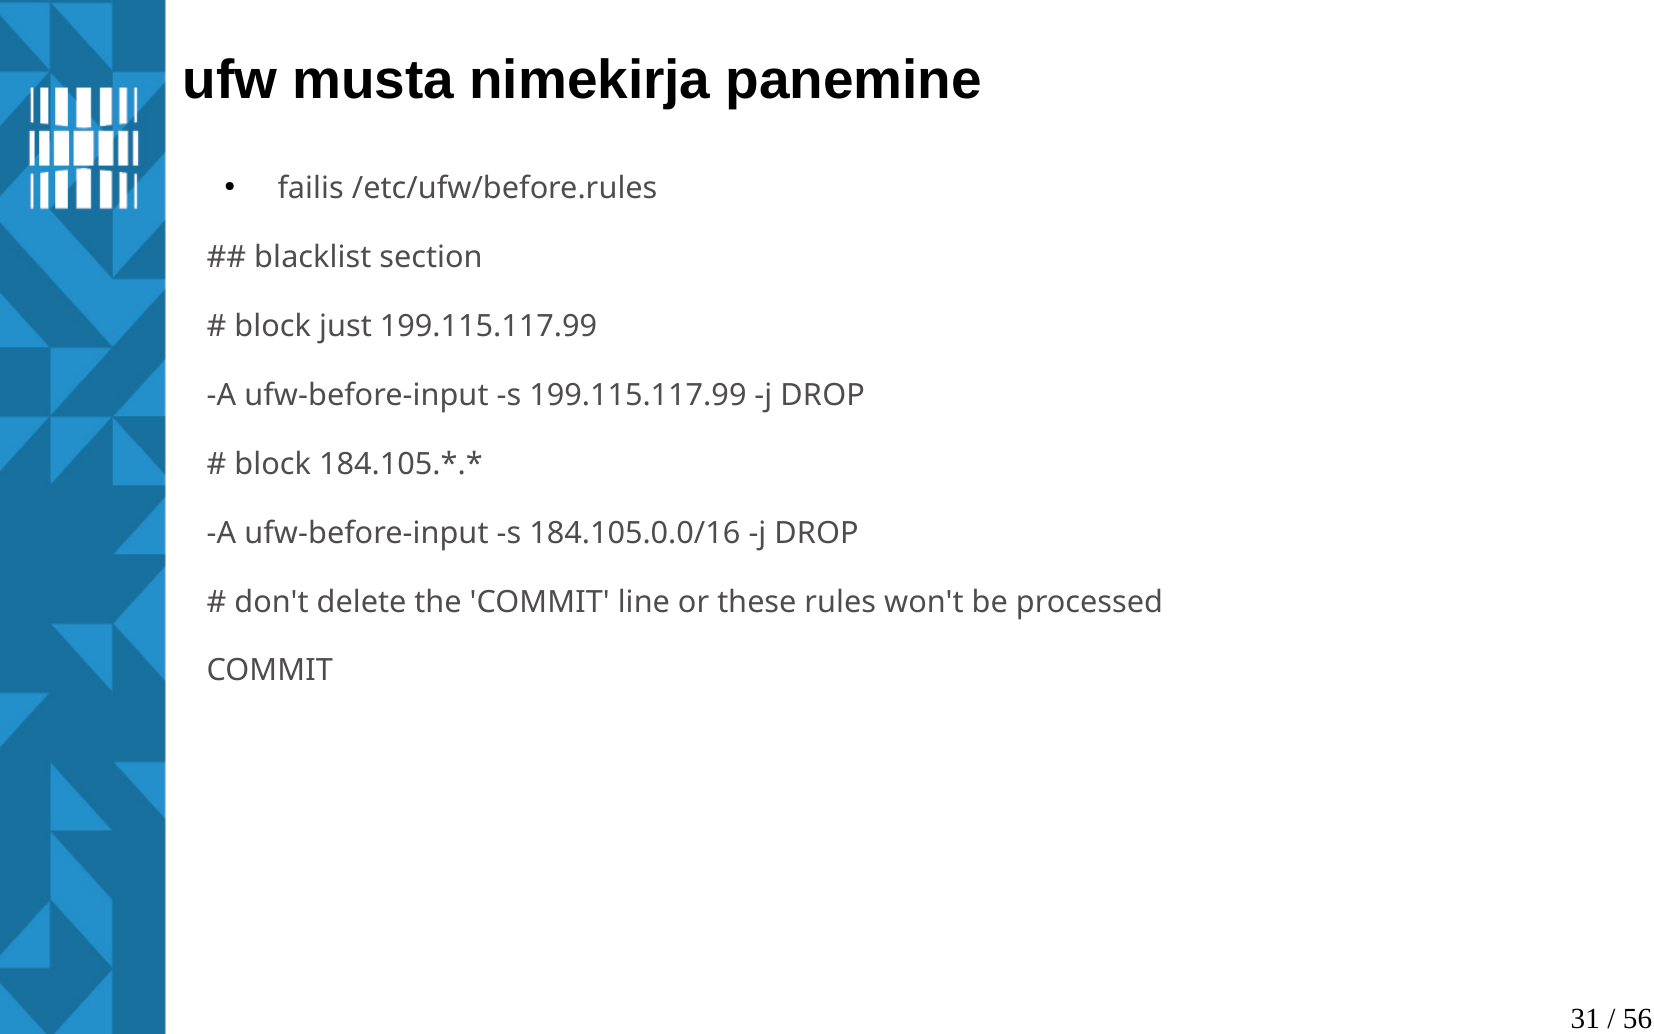

# ufw musta nimekirja panemine
failis /etc/ufw/before.rules
## blacklist section
# block just 199.115.117.99
-A ufw-before-input -s 199.115.117.99 -j DROP
# block 184.105.*.*
-A ufw-before-input -s 184.105.0.0/16 -j DROP
# don't delete the 'COMMIT' line or these rules won't be processed
COMMIT
31